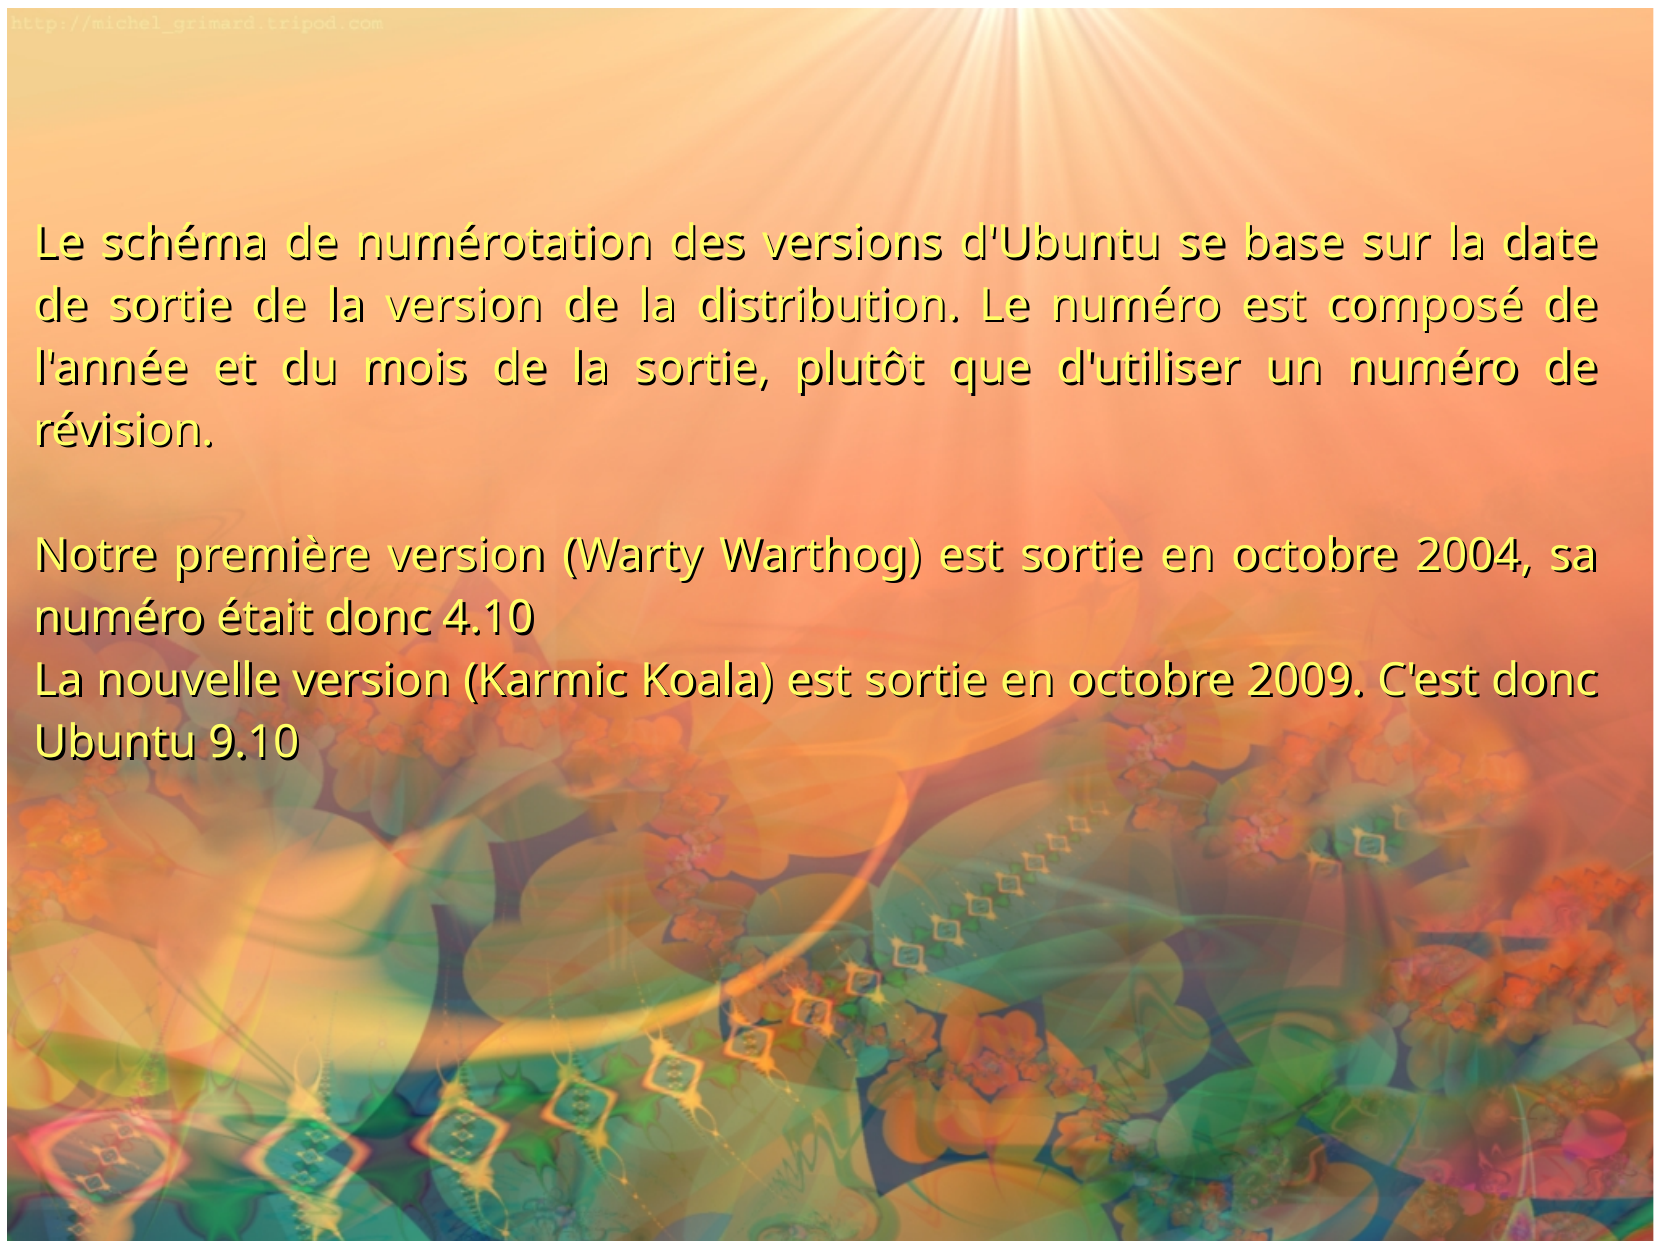

Le schéma de numérotation des versions d'Ubuntu se base sur la date de sortie de la version de la distribution. Le numéro est composé de l'année et du mois de la sortie, plutôt que d'utiliser un numéro de révision.
Notre première version (Warty Warthog) est sortie en octobre 2004, sa numéro était donc 4.10
La nouvelle version (Karmic Koala) est sortie en octobre 2009. C'est donc Ubuntu 9.10